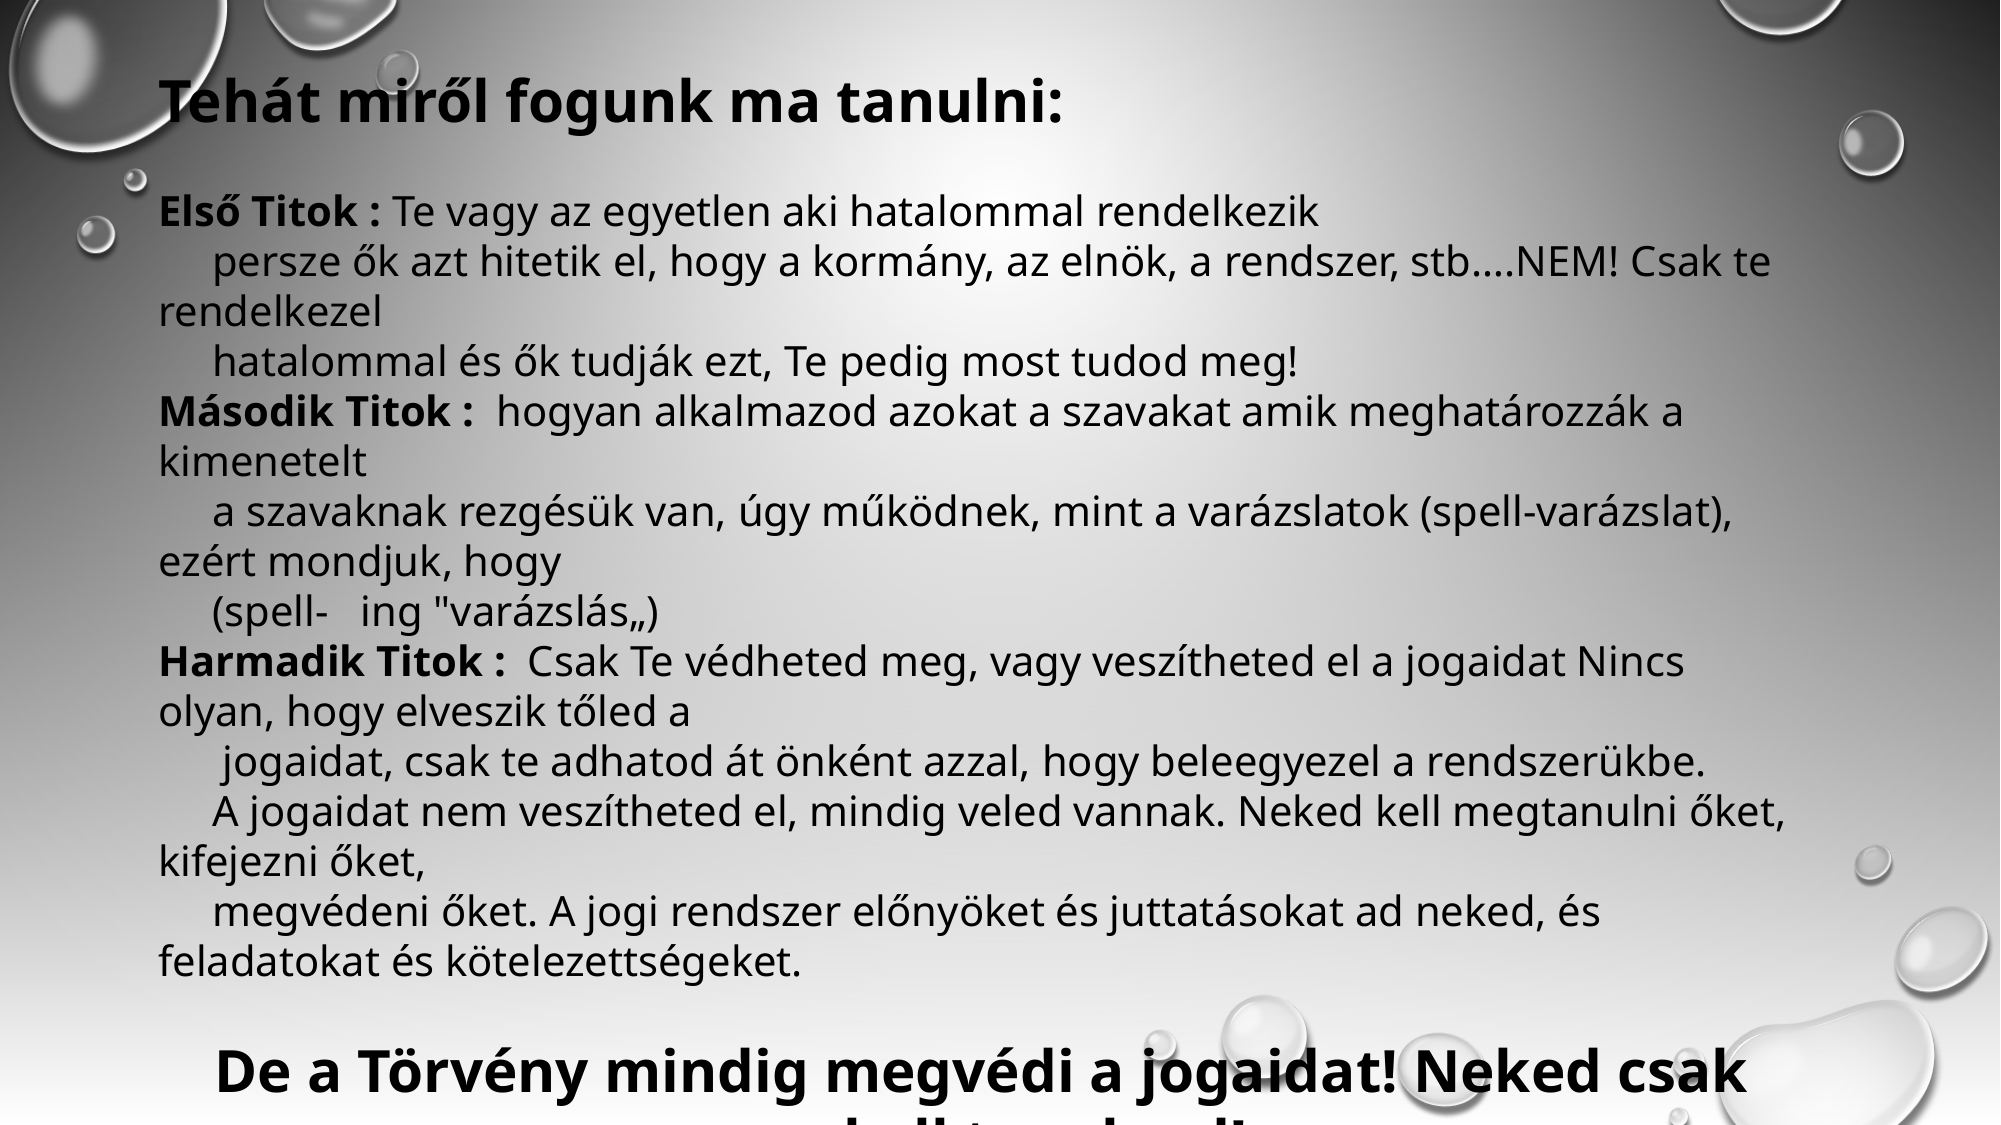

Tehát miről fogunk ma tanulni:
Első Titok : Te vagy az egyetlen aki hatalommal rendelkezik
 persze ők azt hitetik el, hogy a kormány, az elnök, a rendszer, stb….NEM! Csak te rendelkezel
 hatalommal és ők tudják ezt, Te pedig most tudod meg!
Második Titok : hogyan alkalmazod azokat a szavakat amik meghatározzák a kimenetelt
 a szavaknak rezgésük van, úgy működnek, mint a varázslatok (spell-varázslat), ezért mondjuk, hogy
 (spell- ing "varázslás„)
Harmadik Titok : Csak Te védheted meg, vagy veszítheted el a jogaidat Nincs olyan, hogy elveszik tőled a
 jogaidat, csak te adhatod át önként azzal, hogy beleegyezel a rendszerükbe.
 A jogaidat nem veszítheted el, mindig veled vannak. Neked kell megtanulni őket, kifejezni őket,
 megvédeni őket. A jogi rendszer előnyöket és juttatásokat ad neked, és feladatokat és kötelezettségeket.
De a Törvény mindig megvédi a jogaidat! Neked csak meg kell tanulnod!